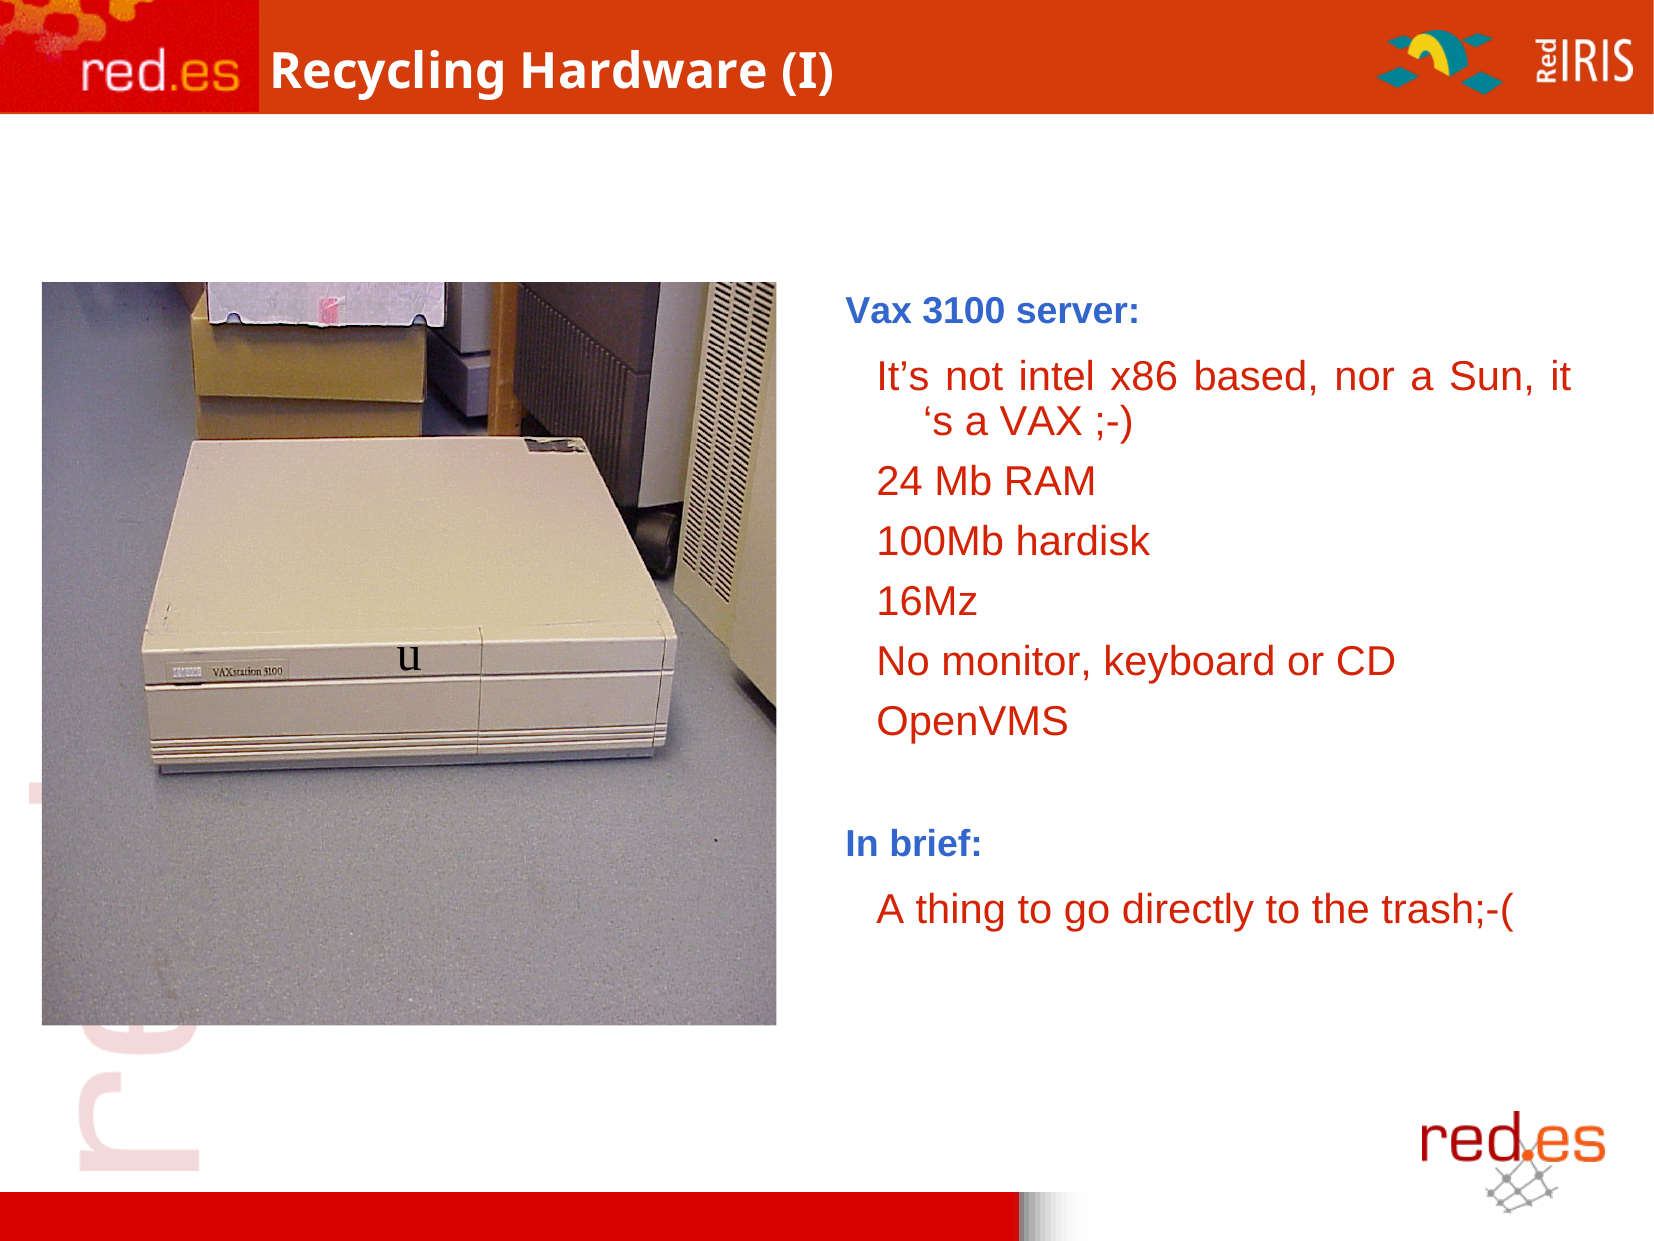

# Recycling Hardware (I)
u
Vax 3100 server:
It’s not intel x86 based, nor a Sun, it ‘s a VAX ;-)
24 Mb RAM
100Mb hardisk
16Mz
No monitor, keyboard or CD
OpenVMS
In brief:
A thing to go directly to the trash;-(